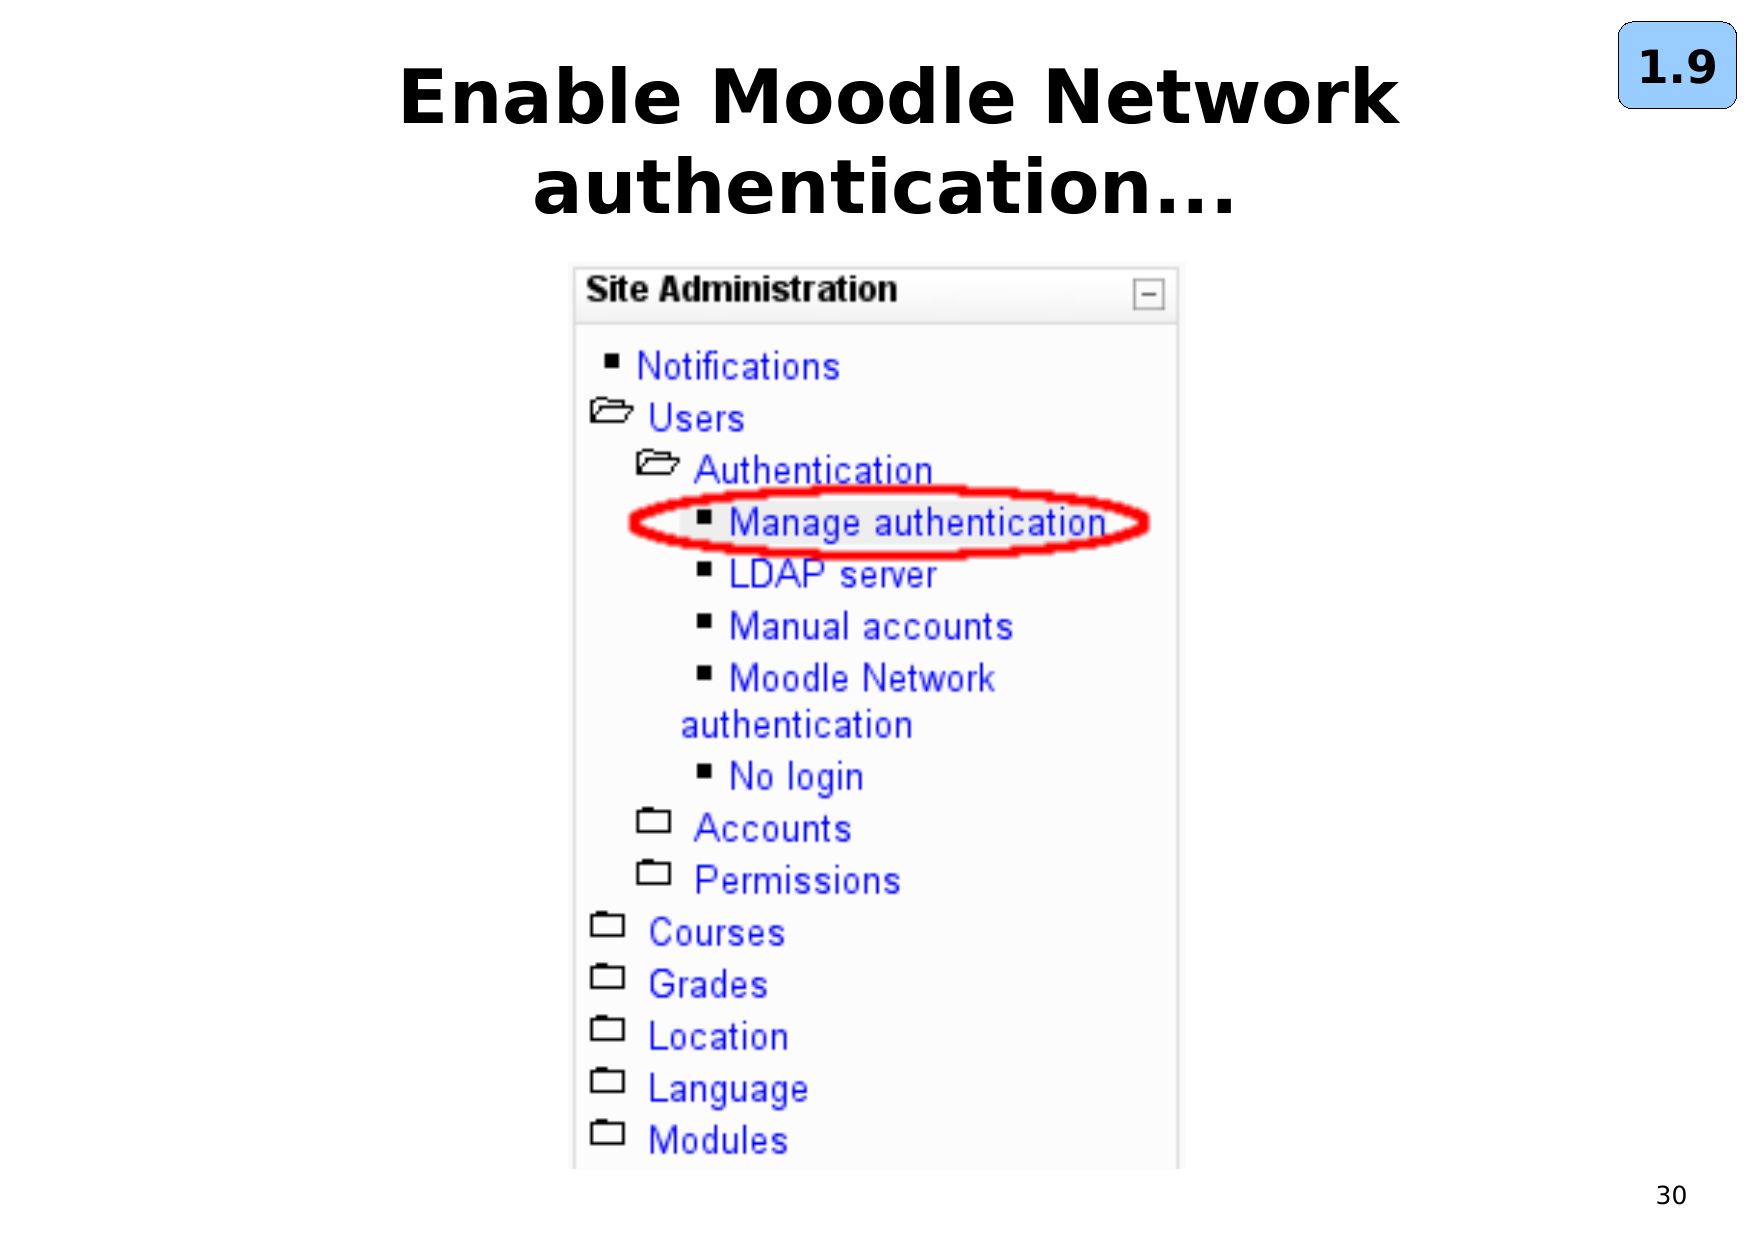

1.9
# Enable Moodle Network authentication...
30